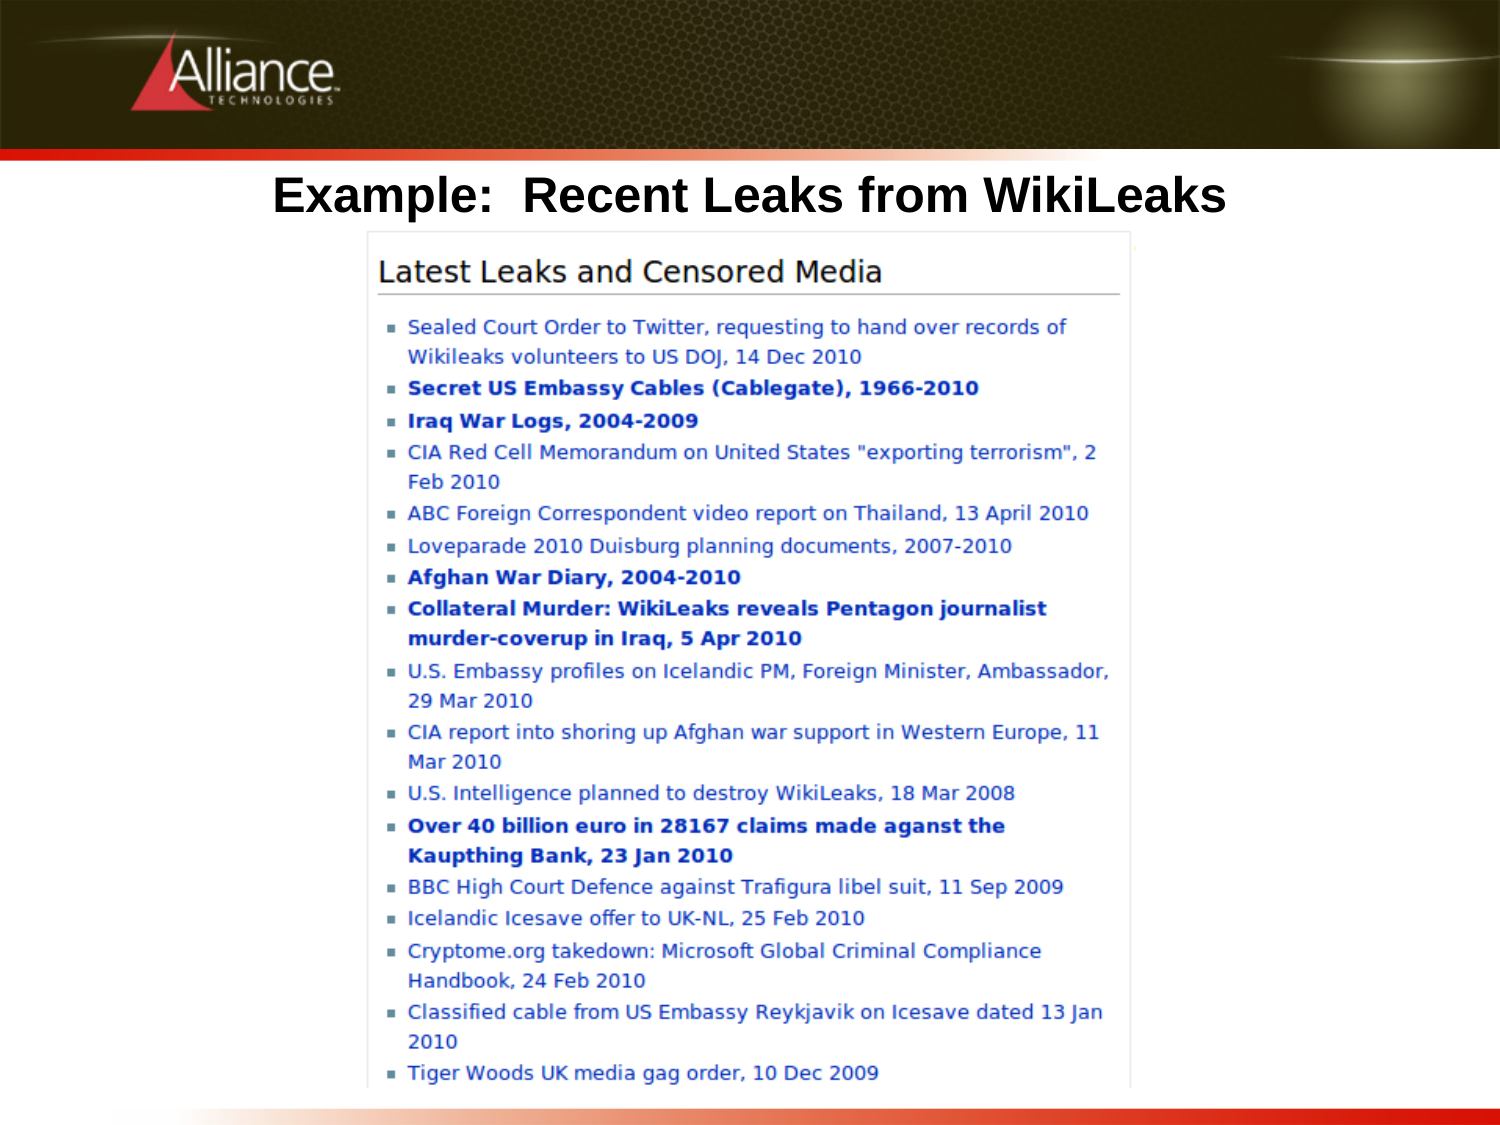

Example: Compromised Site
Example: Compromised Site
Example: Recent Leaks from WikiLeaks